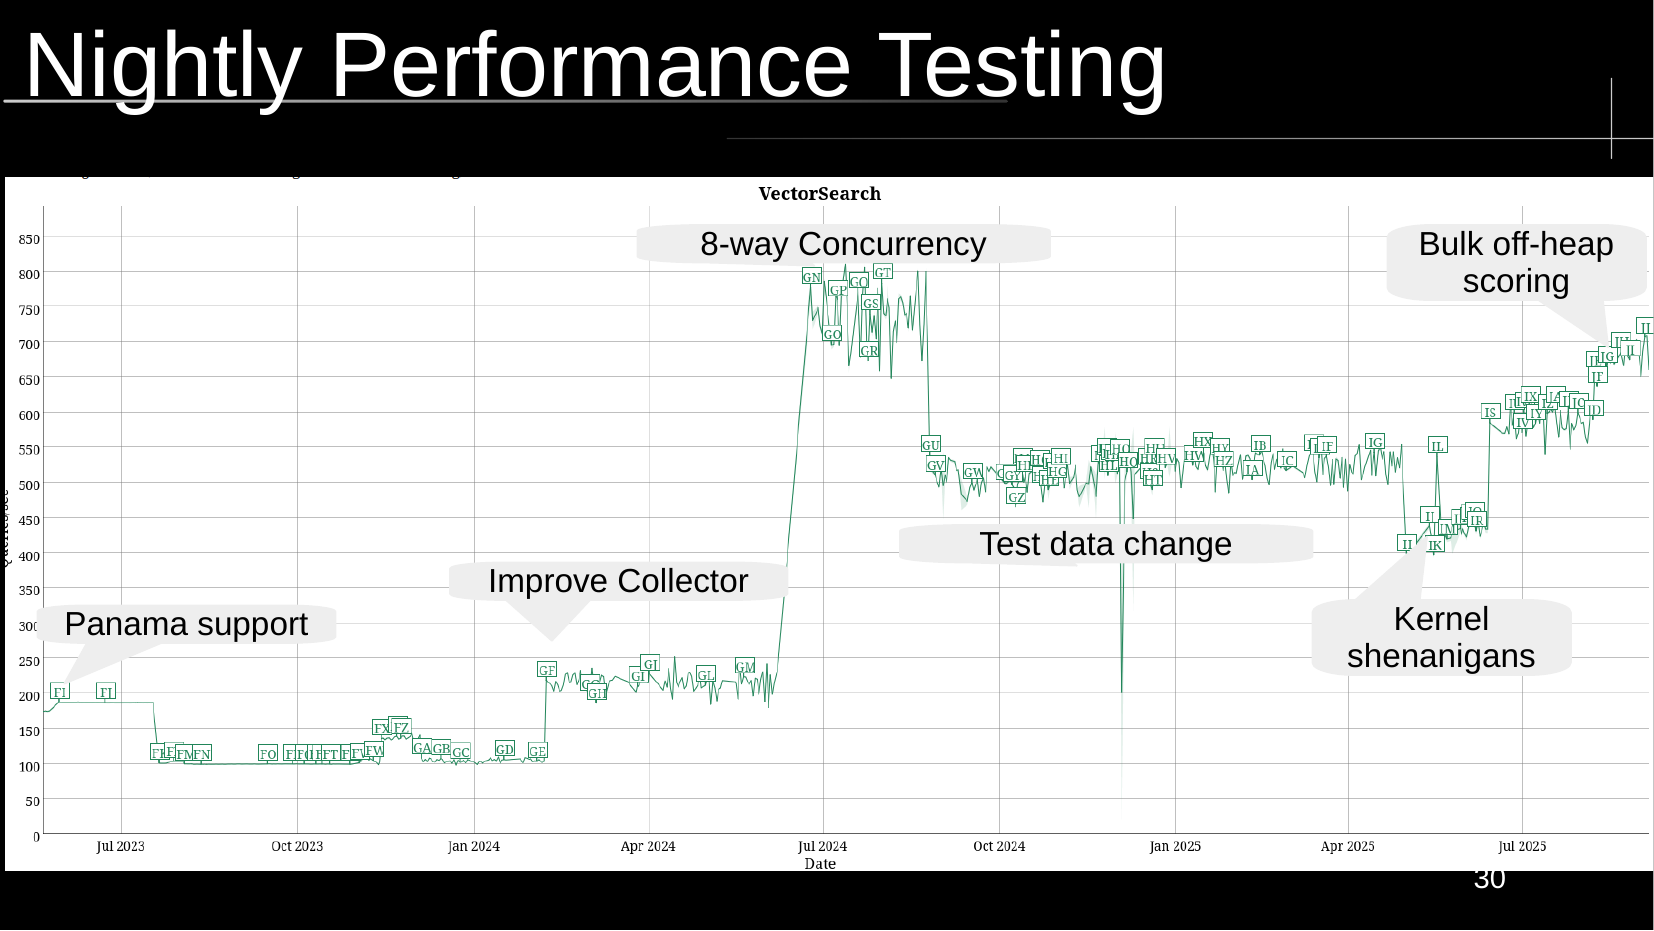

# Nightly Performance Testing
8-way Concurrency
Bulk off-heap scoring
Test data change
Improve Collector
Kernel shenanigans
Panama support
30